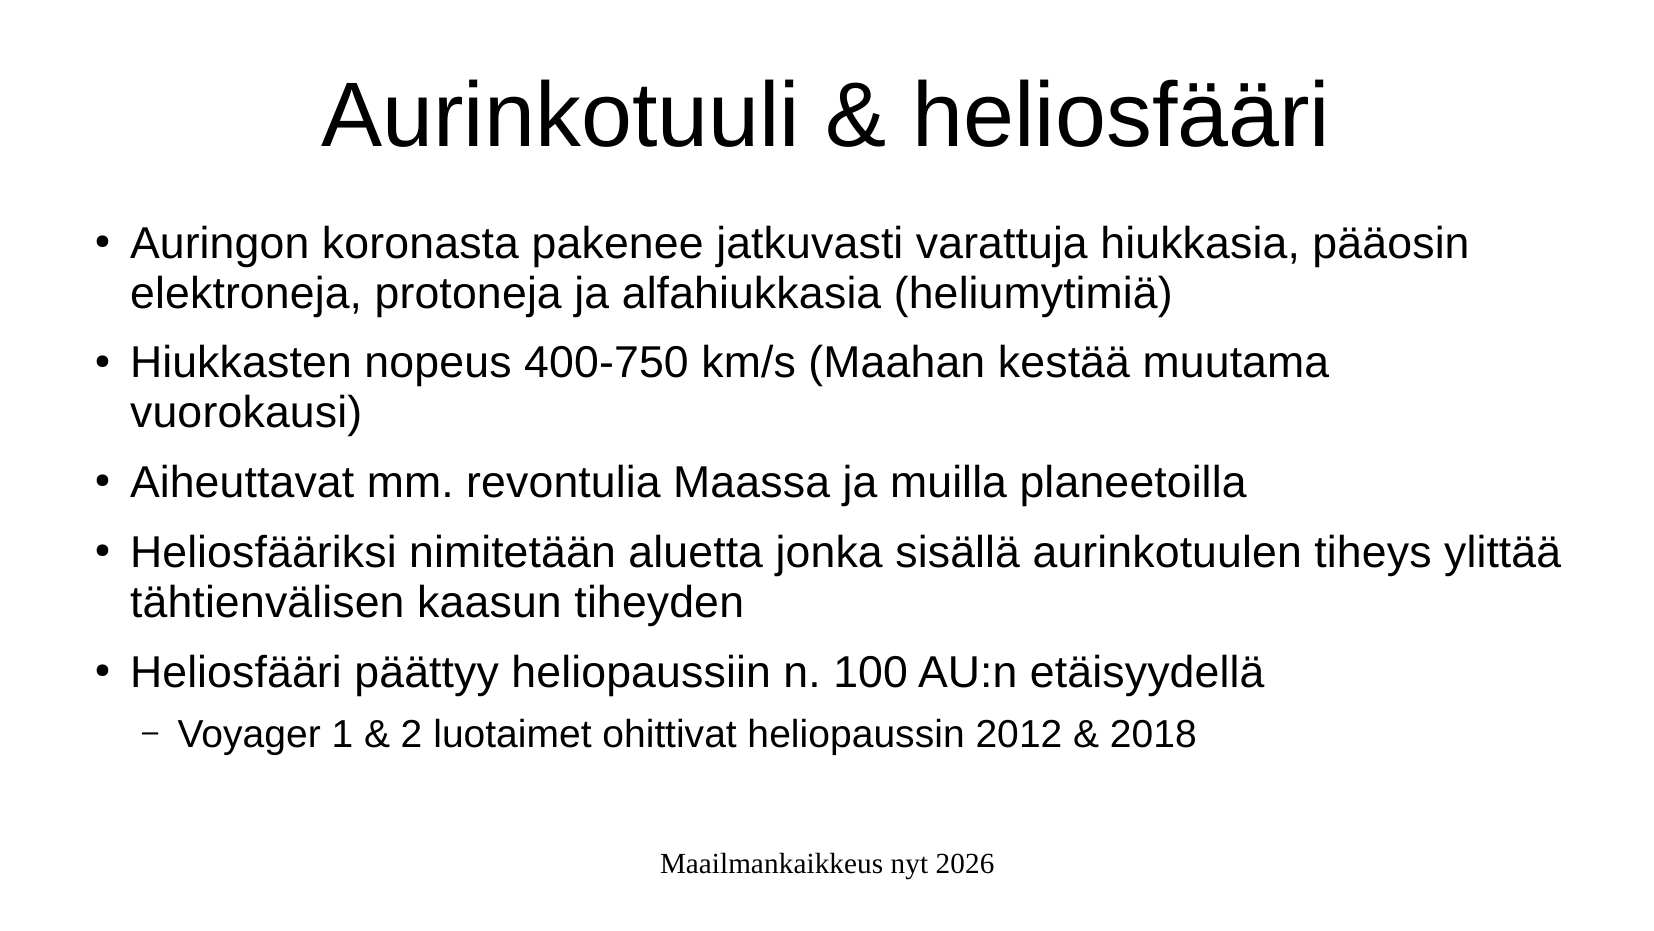

# Aurinkotuuli & heliosfääri
Auringon koronasta pakenee jatkuvasti varattuja hiukkasia, pääosin elektroneja, protoneja ja alfahiukkasia (heliumytimiä)
Hiukkasten nopeus 400-750 km/s (Maahan kestää muutama vuorokausi)
Aiheuttavat mm. revontulia Maassa ja muilla planeetoilla
Heliosfääriksi nimitetään aluetta jonka sisällä aurinkotuulen tiheys ylittää tähtienvälisen kaasun tiheyden
Heliosfääri päättyy heliopaussiin n. 100 AU:n etäisyydellä
Voyager 1 & 2 luotaimet ohittivat heliopaussin 2012 & 2018